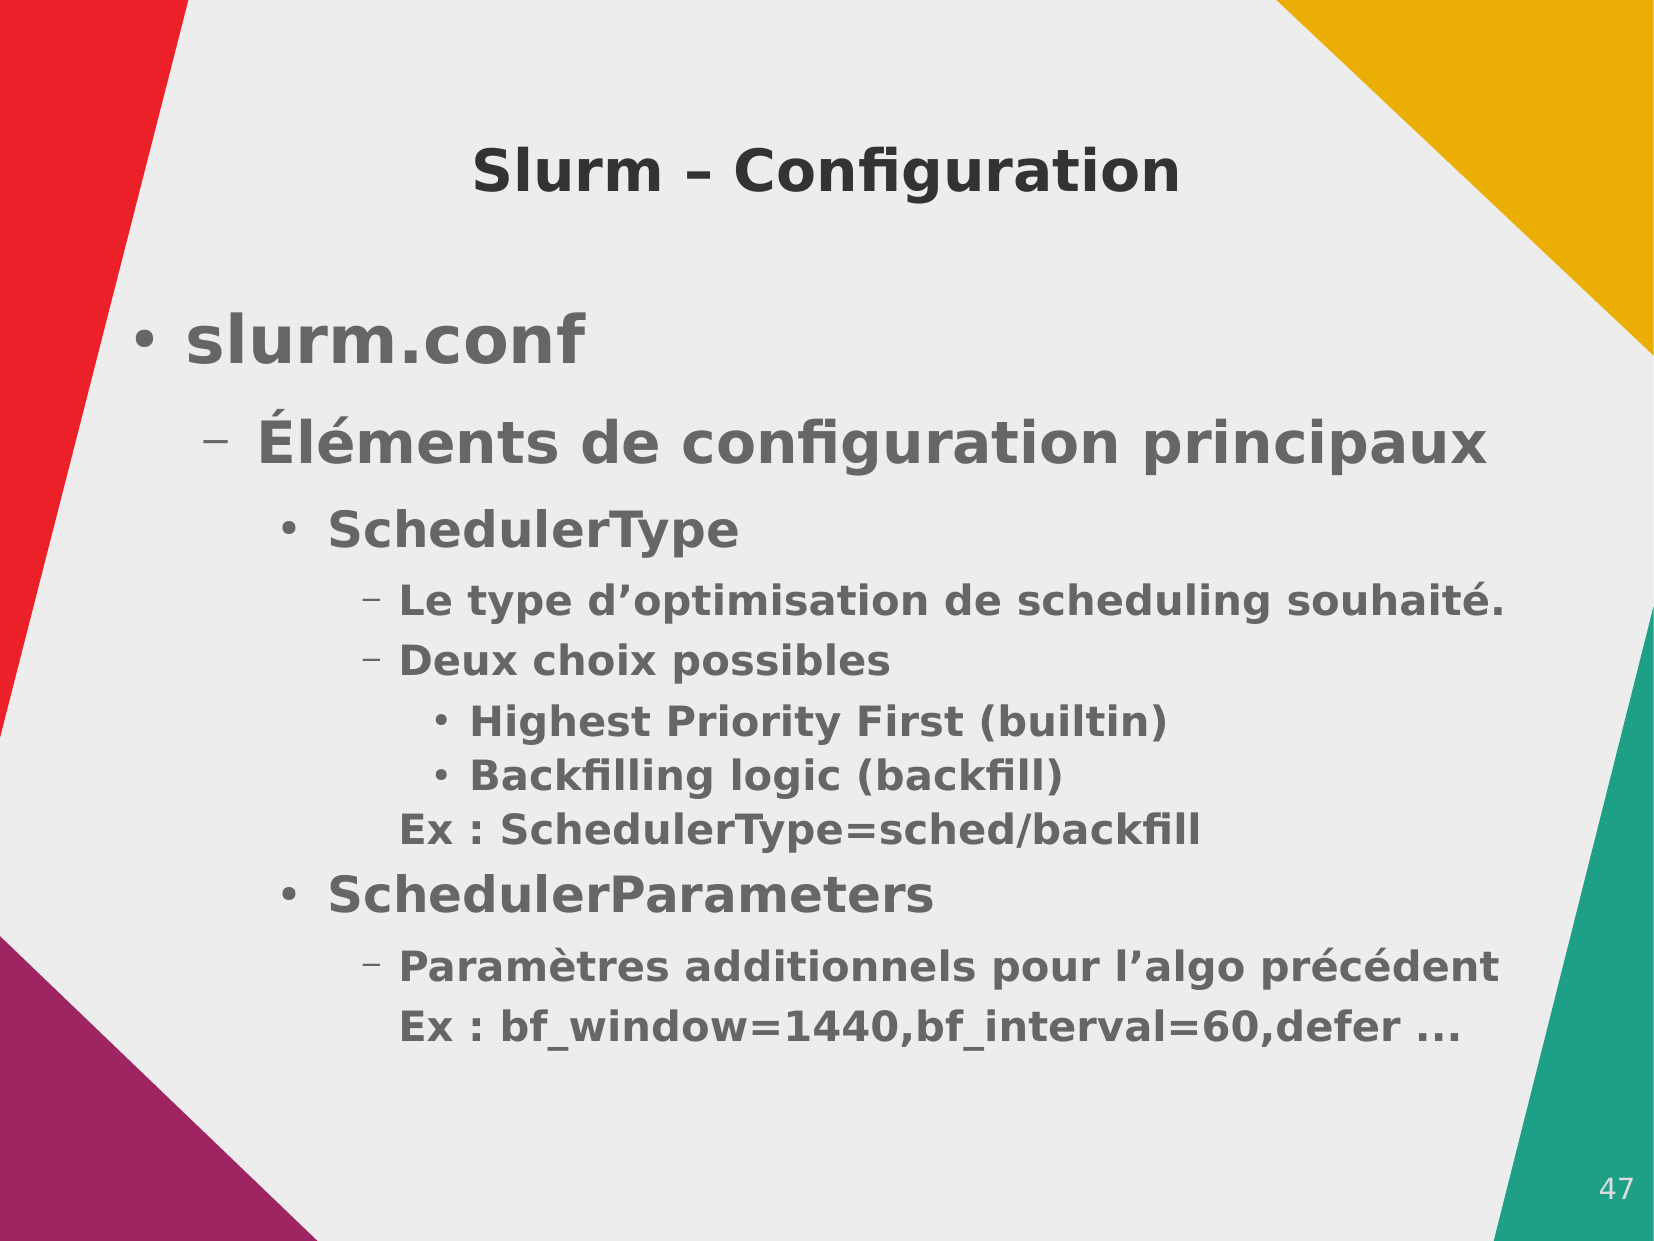

# Slurm – Configuration
slurm.conf
Éléments de configuration principaux
SchedulerType
Le type d’optimisation de scheduling souhaité.
Deux choix possibles
Highest Priority First (builtin)
Backfilling logic (backfill)
Ex : SchedulerType=sched/backfill
SchedulerParameters
Paramètres additionnels pour l’algo précédent
Ex : bf_window=1440,bf_interval=60,defer ...
47